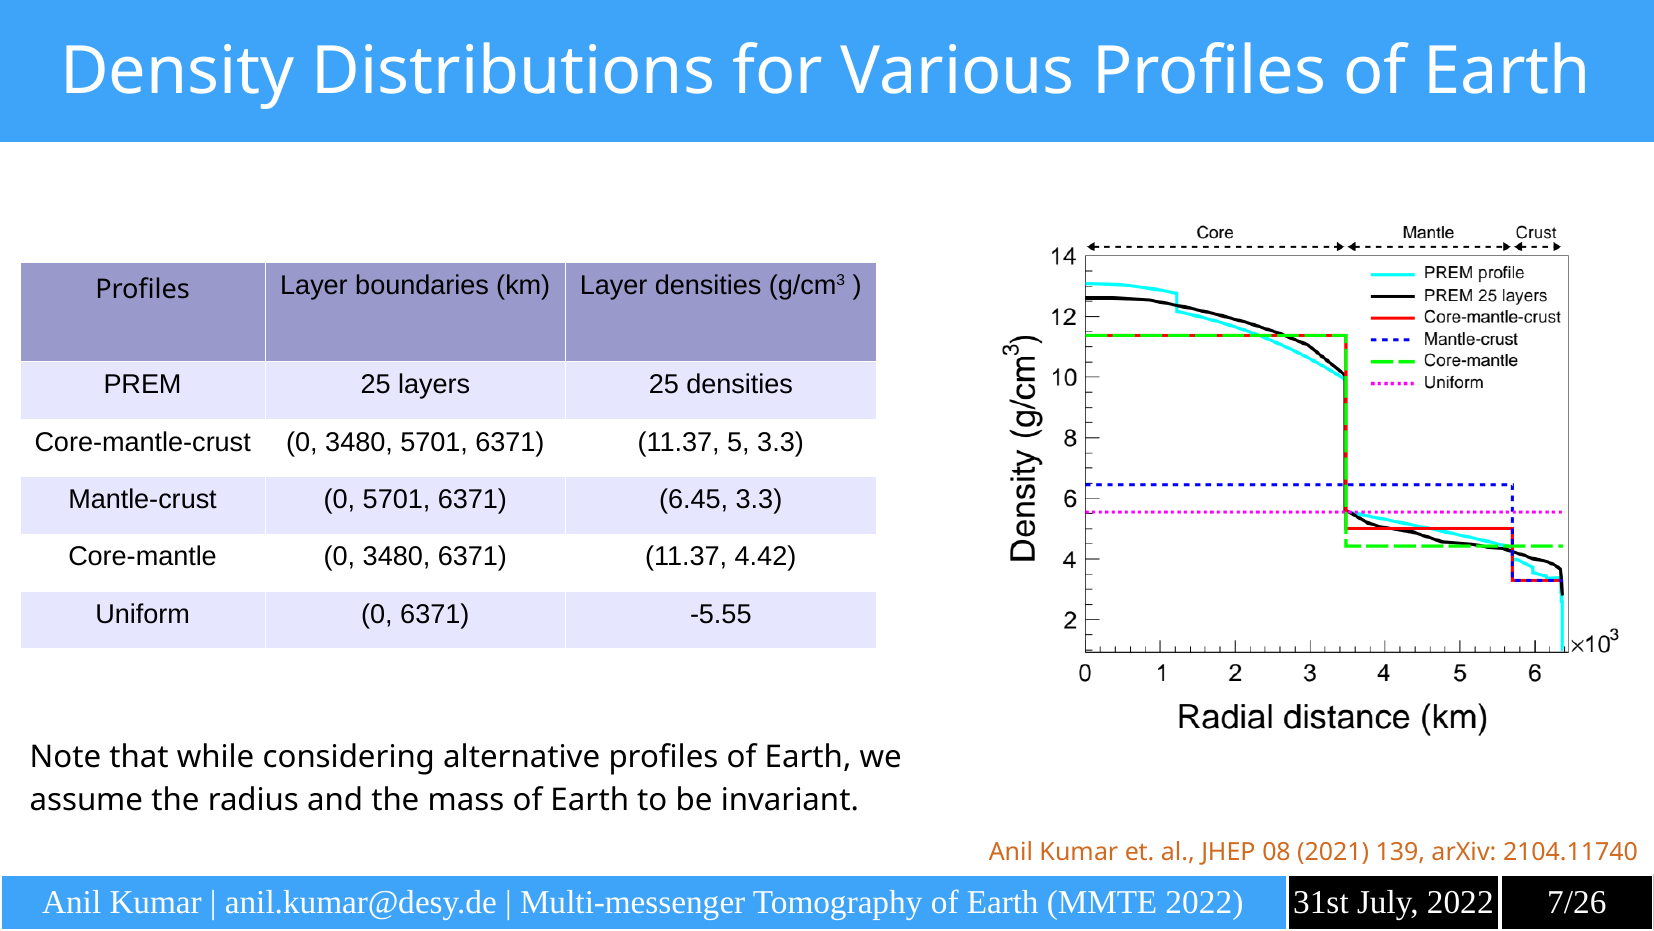

# Density Distributions for Various Profiles of Earth
| Profiles | Layer boundaries (km) | Layer densities (g/cm3 ) |
| --- | --- | --- |
| PREM | 25 layers | 25 densities |
| Core-mantle-crust | (0, 3480, 5701, 6371) | (11.37, 5, 3.3) |
| Mantle-crust | (0, 5701, 6371) | (6.45, 3.3) |
| Core-mantle | (0, 3480, 6371) | (11.37, 4.42) |
| Uniform | (0, 6371) | -5.55 |
Note that while considering alternative profiles of Earth, we assume the radius and the mass of Earth to be invariant.
Anil Kumar et. al., JHEP 08 (2021) 139, arXiv: 2104.11740
Anil Kumar | anil.kumar@desy.de | Multi-messenger Tomography of Earth (MMTE 2022)
7